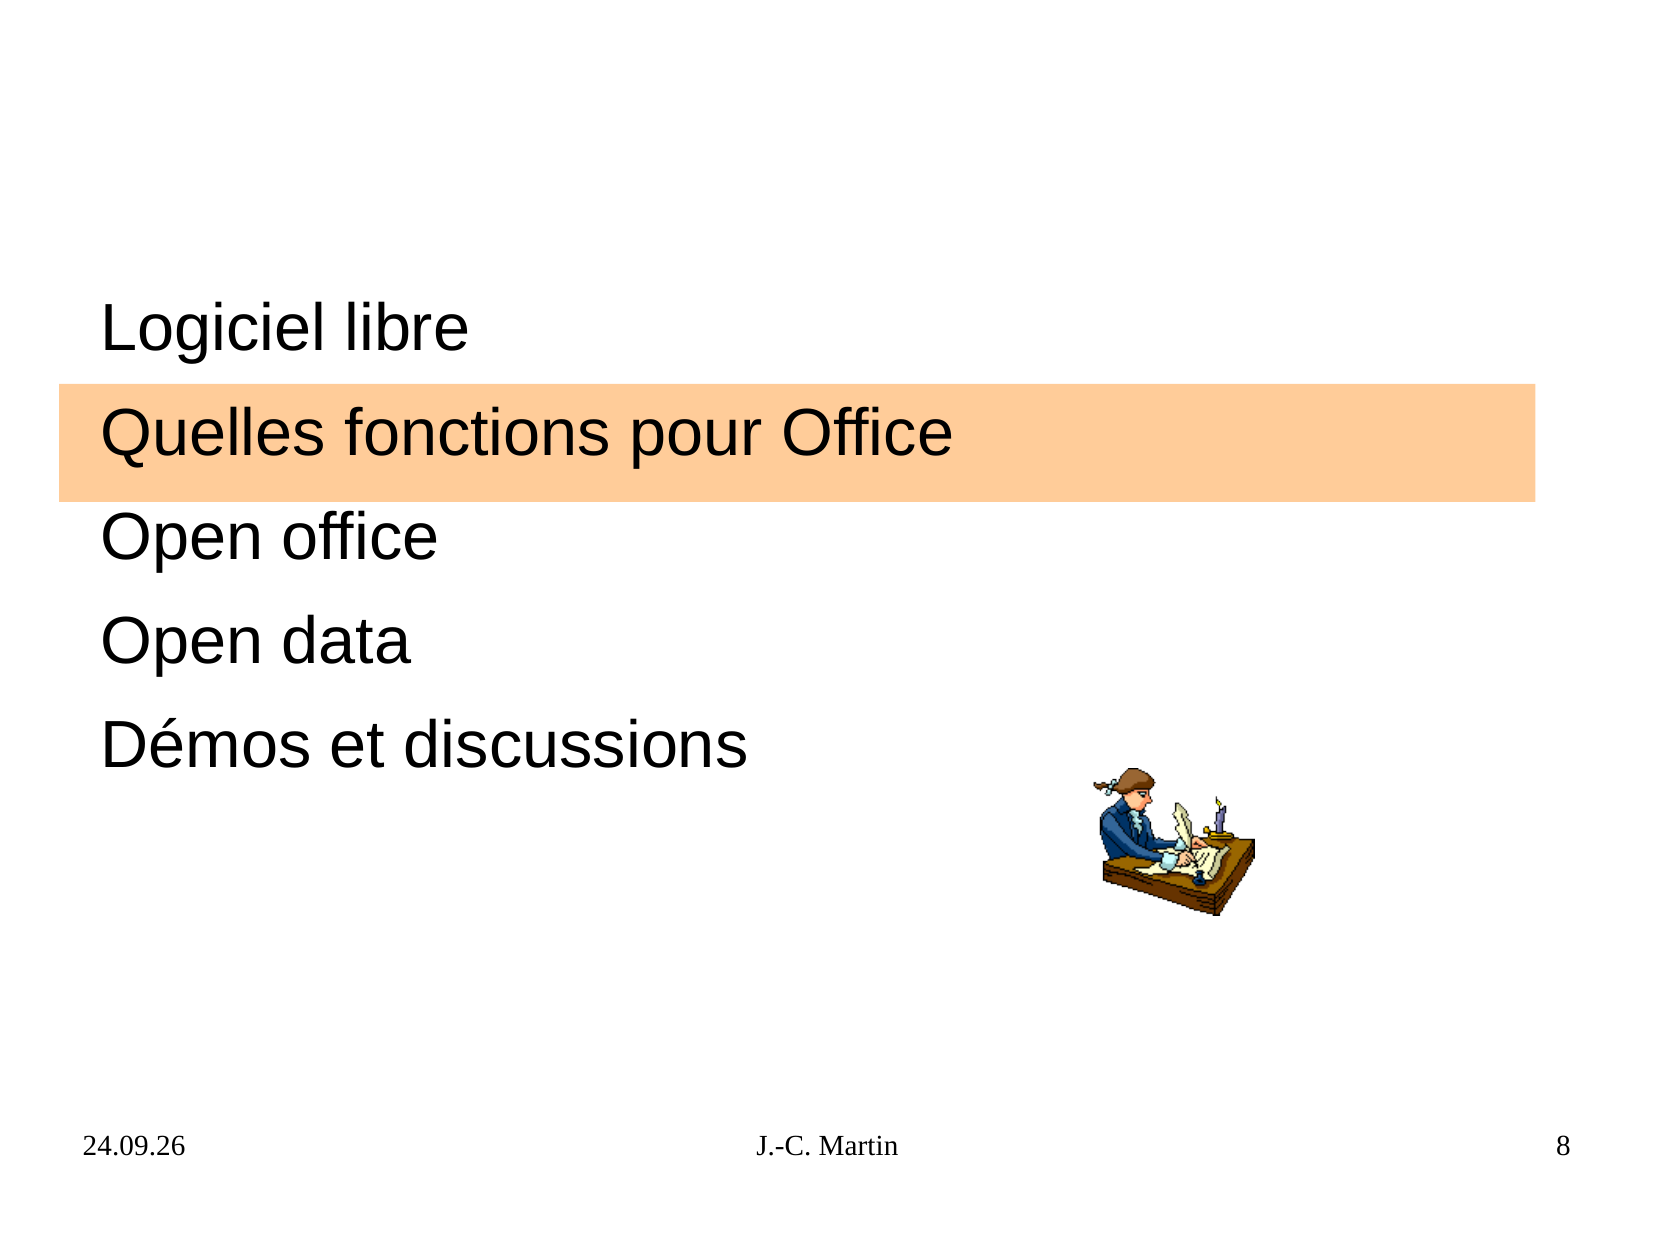

# Logiciel libre
Quelles fonctions pour Office
Open office
Open data
Démos et discussions
J.-C. Martin
8